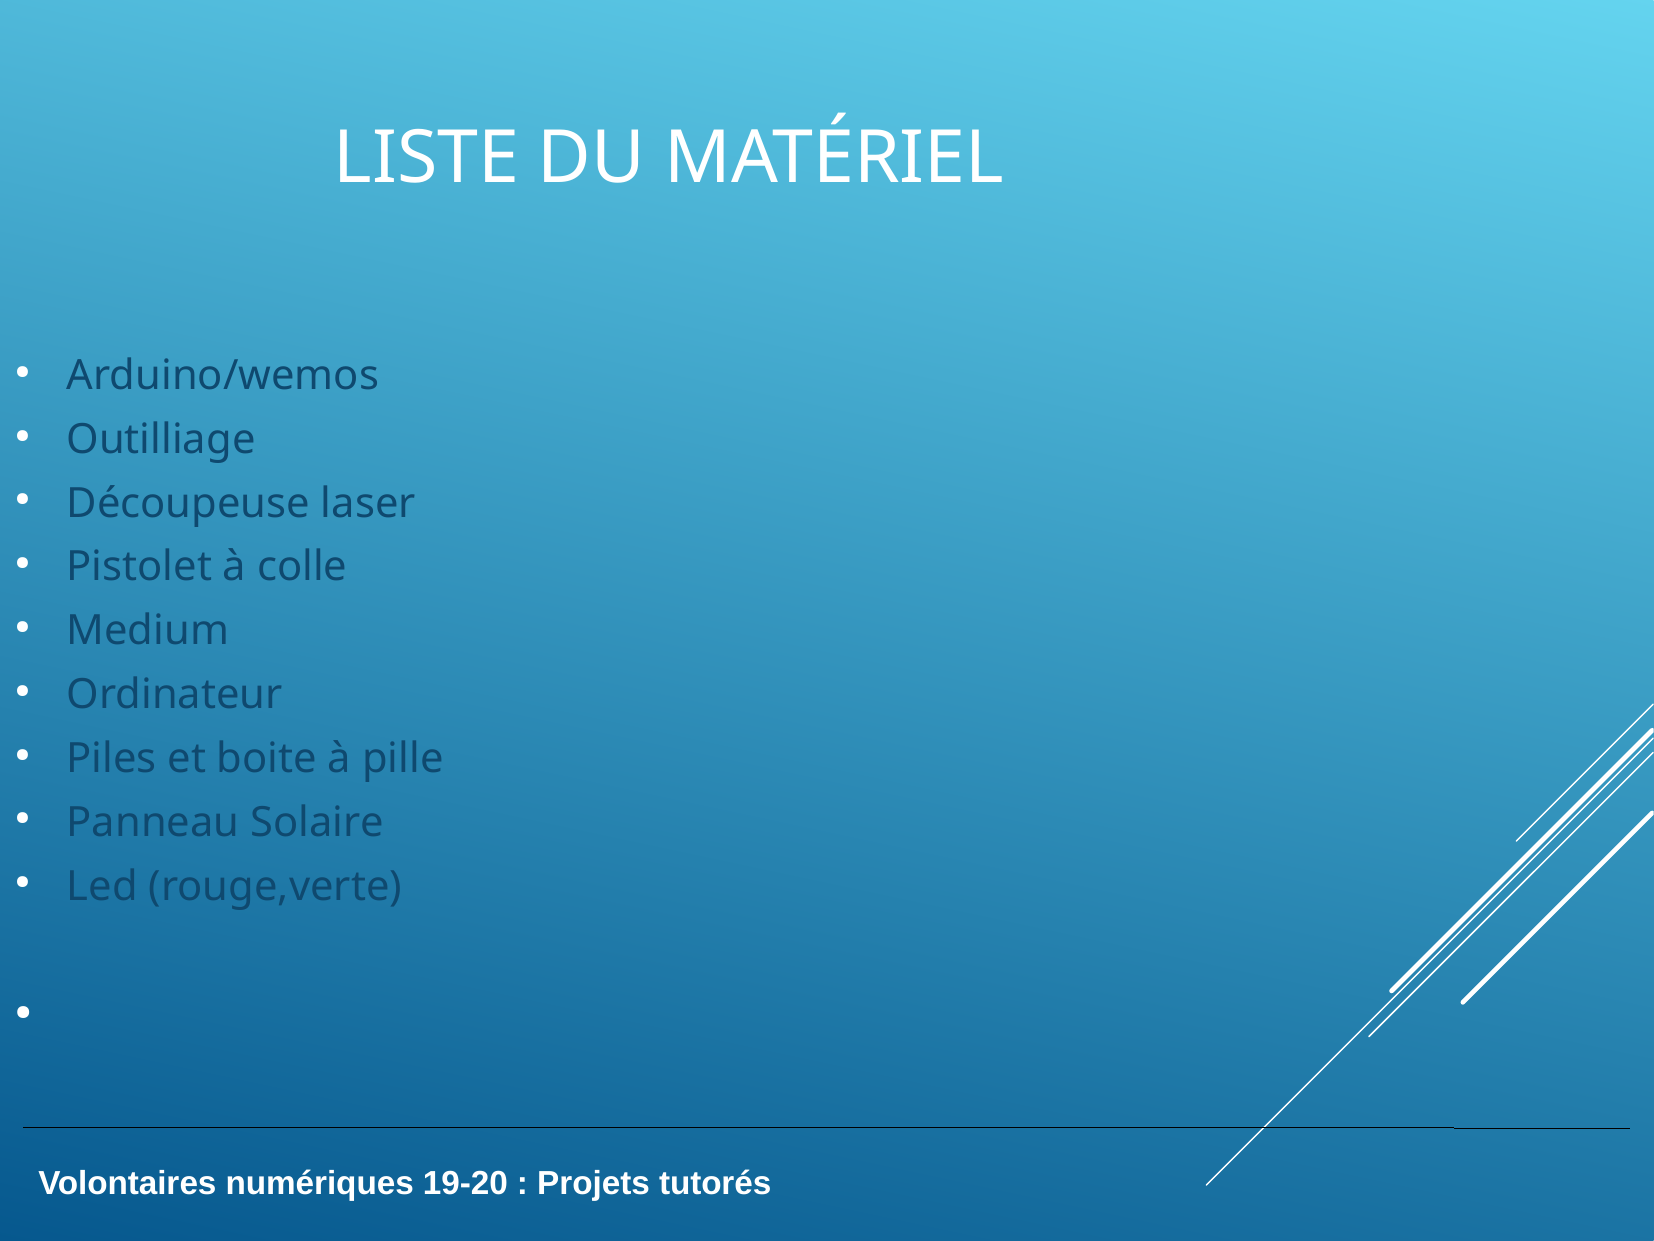

# Liste du matériel
Arduino/wemos
Outilliage
Découpeuse laser
Pistolet à colle
Medium
Ordinateur
Piles et boite à pille
Panneau Solaire
Led (rouge,verte)
Volontaires numériques 19-20 : Projets tutorés